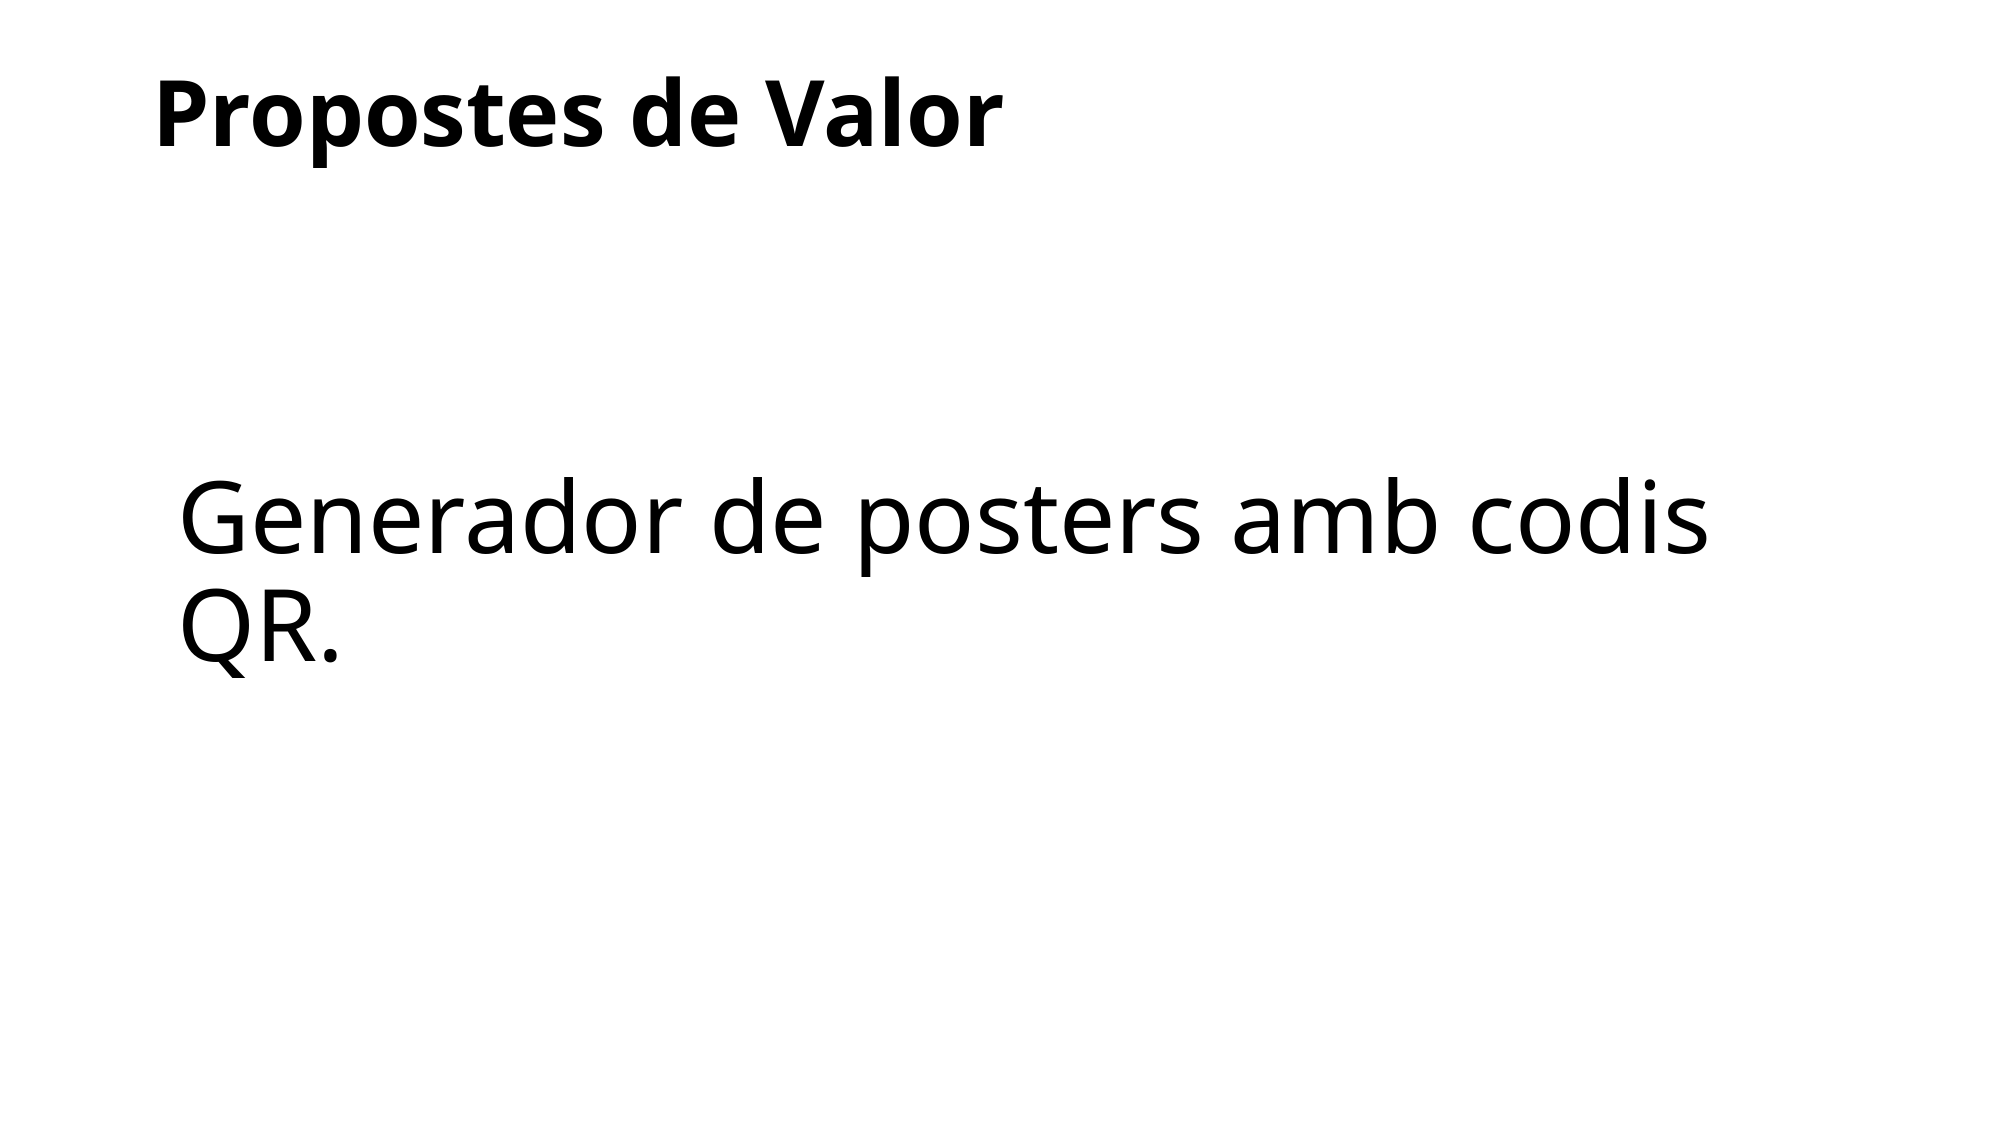

# Propostes de Valor
Generador de posters amb codis QR.